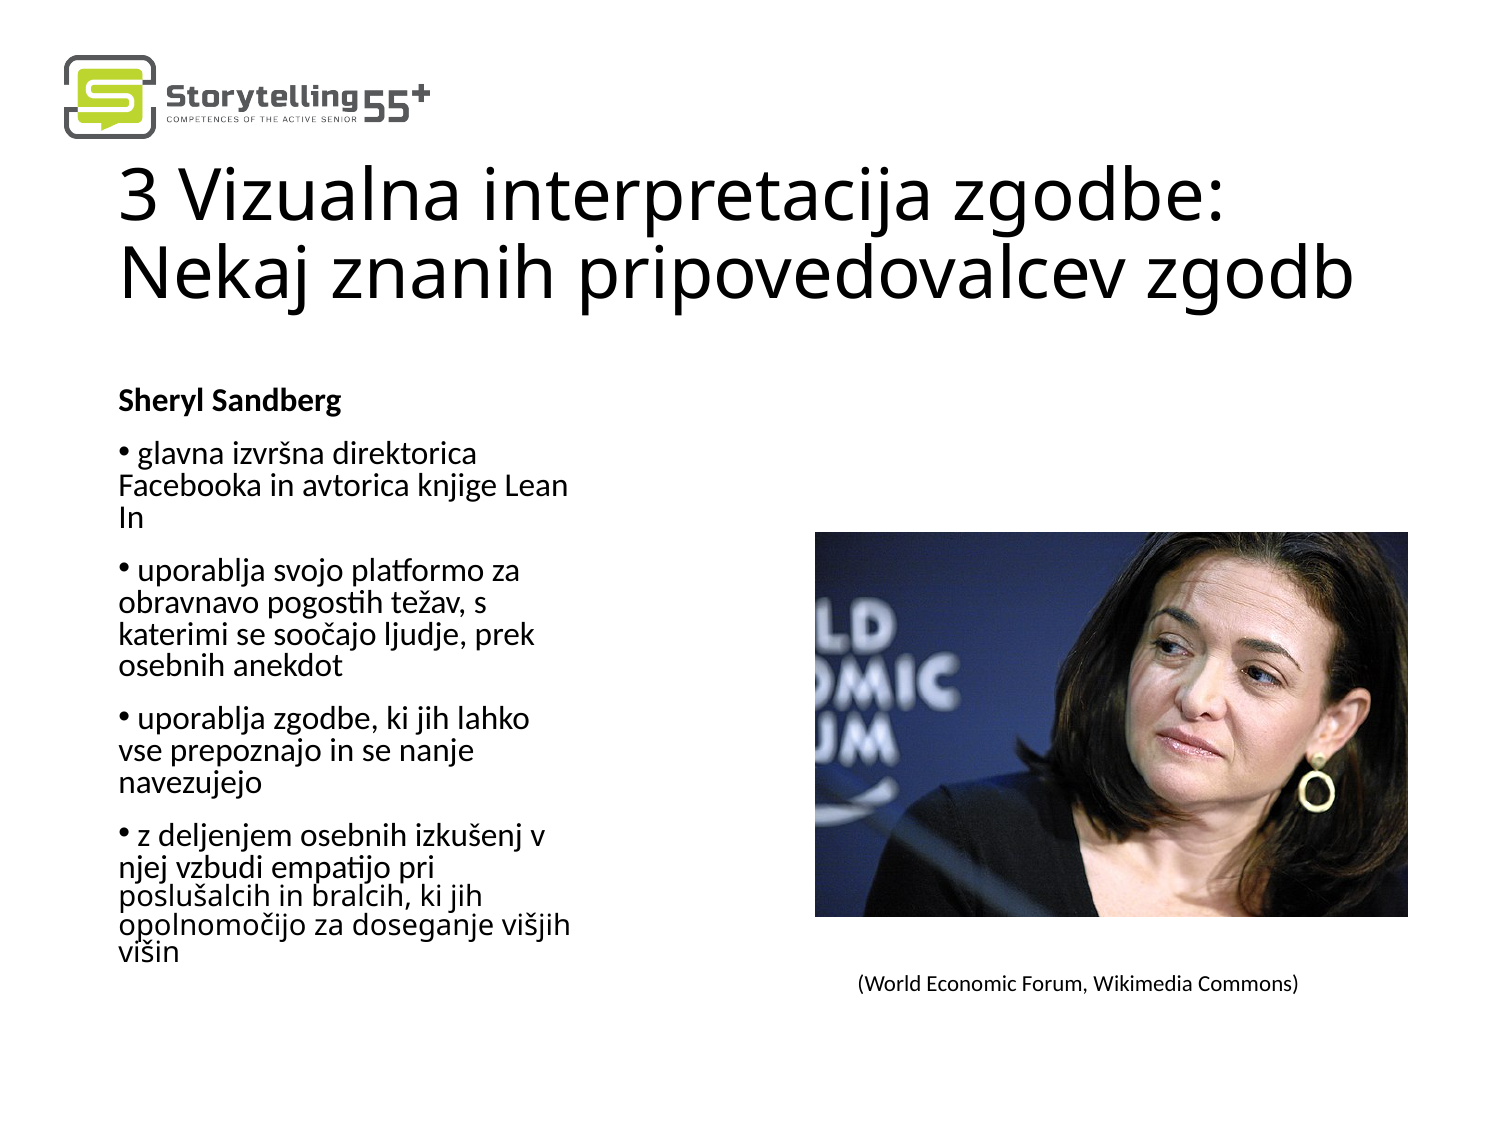

# 3 Vizualna interpretacija zgodbe: Nekaj znanih pripovedovalcev zgodb
Sheryl Sandberg
 glavna izvršna direktorica Facebooka in avtorica knjige Lean In
 uporablja svojo platformo za obravnavo pogostih težav, s katerimi se soočajo ljudje, prek osebnih anekdot
 uporablja zgodbe, ki jih lahko vse prepoznajo in se nanje navezujejo
 z deljenjem osebnih izkušenj v njej vzbudi empatijo pri poslušalcih in bralcih, ki jih opolnomočijo za doseganje višjih višin
(World Economic Forum, Wikimedia Commons)